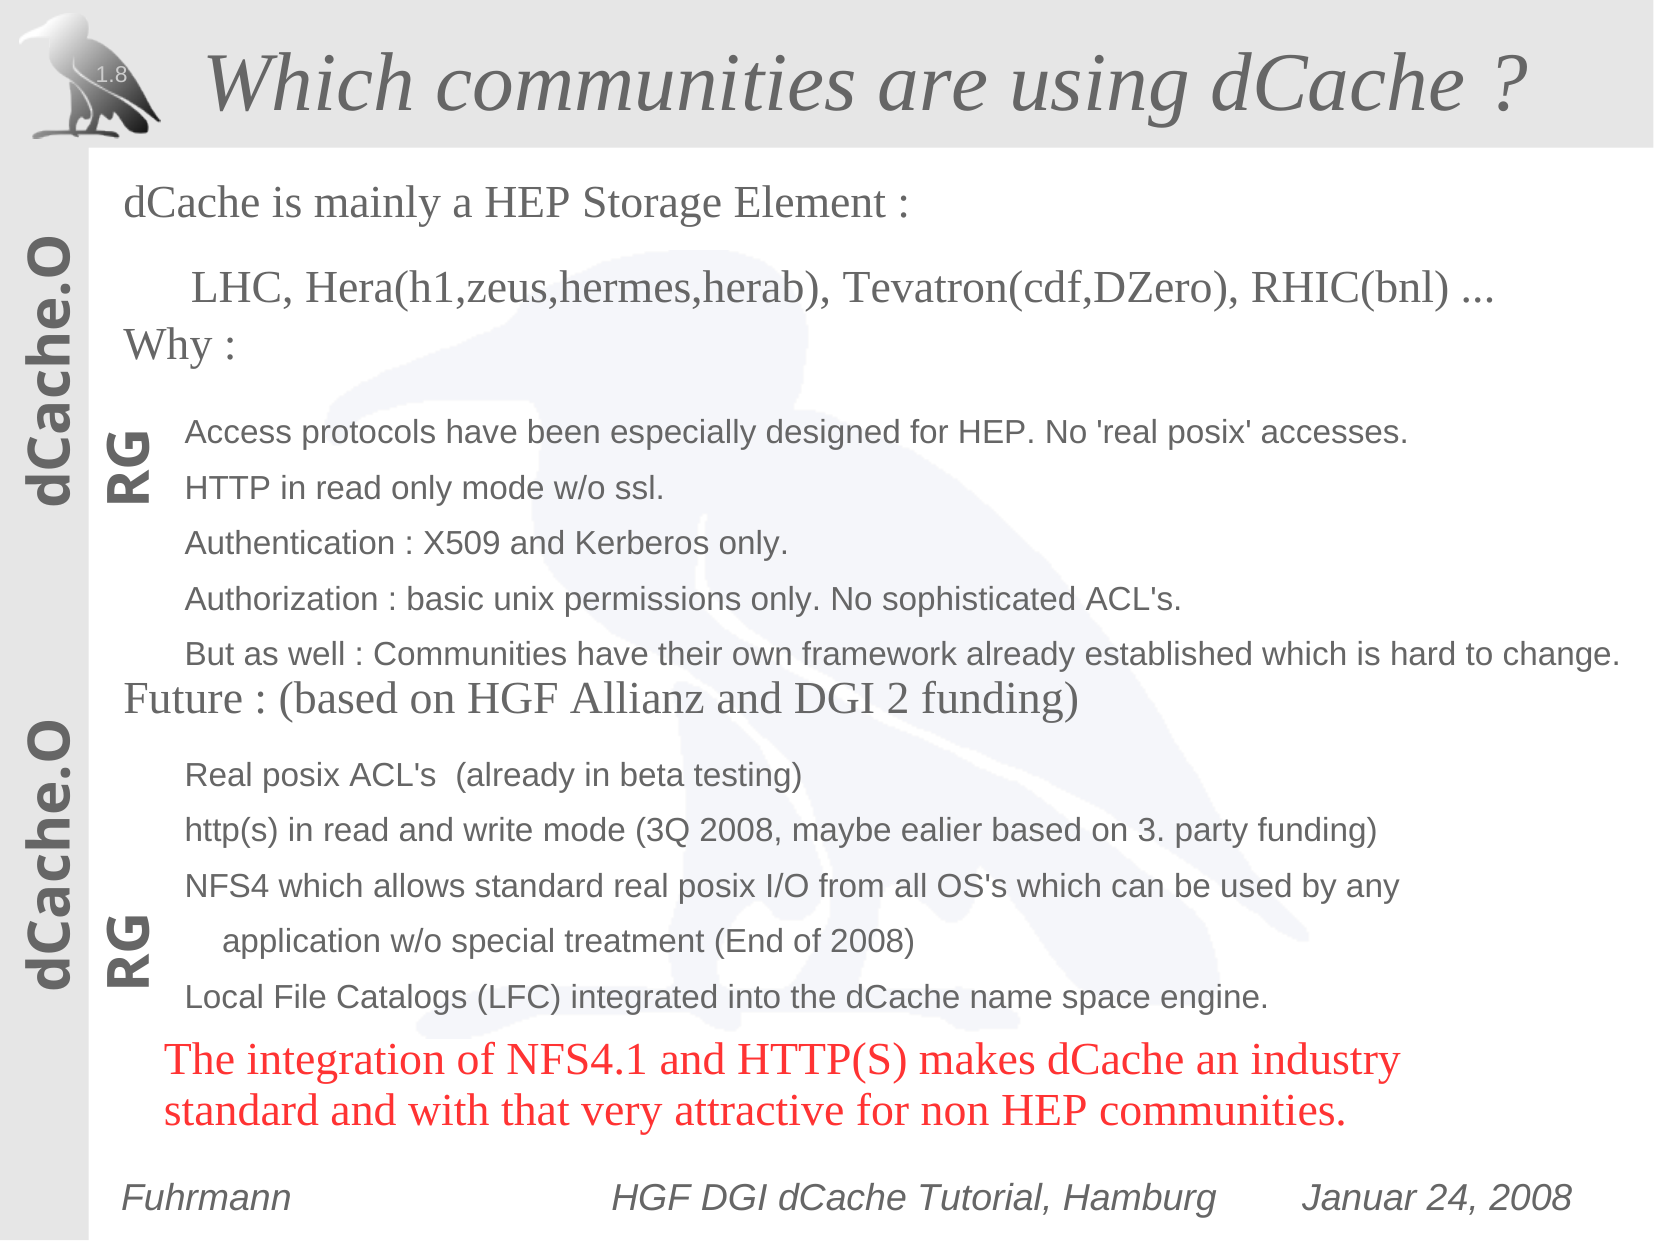

Which communities are using dCache ?
dCache is mainly a HEP Storage Element :
LHC, Hera(h1,zeus,hermes,herab), Tevatron(cdf,DZero), RHIC(bnl) ...
Why :
Access protocols have been especially designed for HEP. No 'real posix' accesses.
HTTP in read only mode w/o ssl.
Authentication : X509 and Kerberos only.
Authorization : basic unix permissions only. No sophisticated ACL's.
But as well : Communities have their own framework already established which is hard to change.
Future : (based on HGF Allianz and DGI 2 funding)
Real posix ACL's (already in beta testing)
http(s) in read and write mode (3Q 2008, maybe ealier based on 3. party funding)
NFS4 which allows standard real posix I/O from all OS's which can be used by any application w/o special treatment (End of 2008)
Local File Catalogs (LFC) integrated into the dCache name space engine.
The integration of NFS4.1 and HTTP(S) makes dCache an industry standard and with that very attractive for non HEP communities.